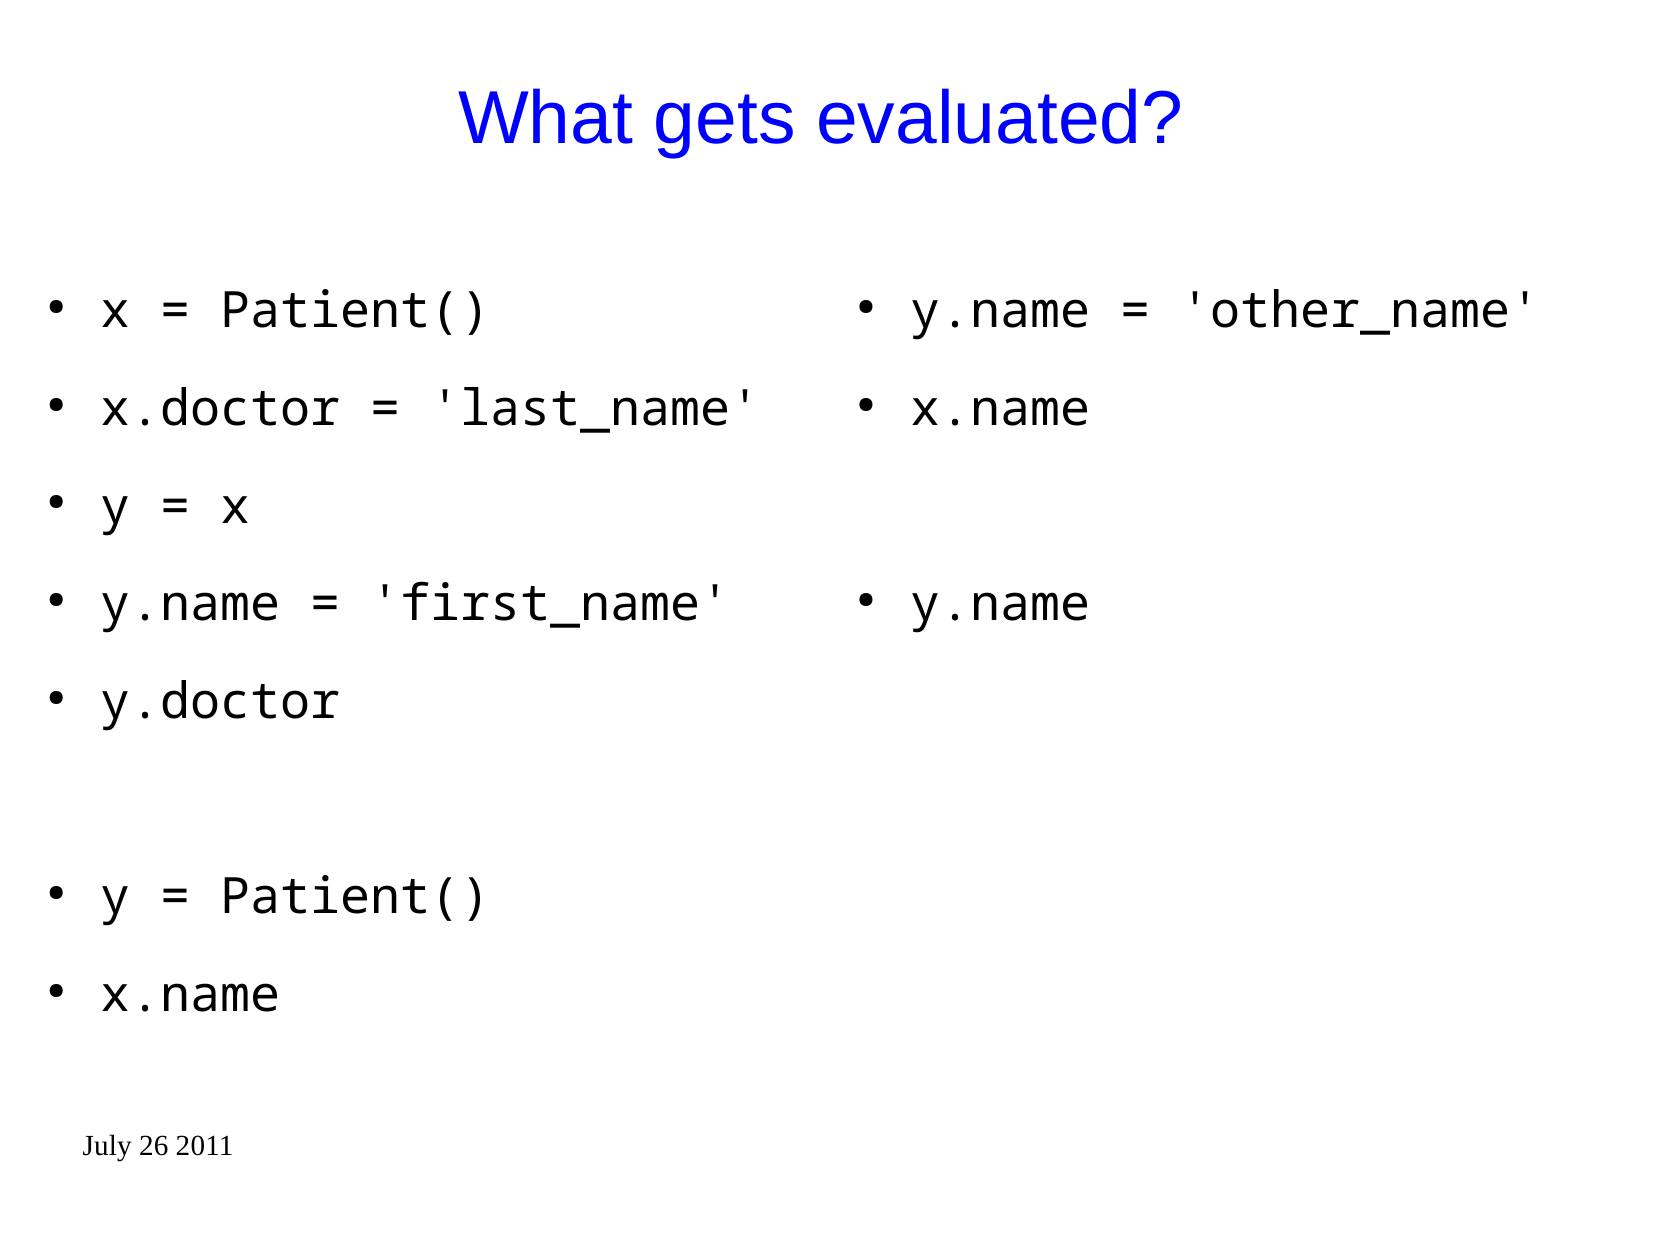

# What gets evaluated?
x = Patient()
x.doctor = 'last_name'
y = x
y.name = 'first_name'
y.doctor
y = Patient()
x.name
y.name = 'other_name'
x.name
y.name
July 26 2011